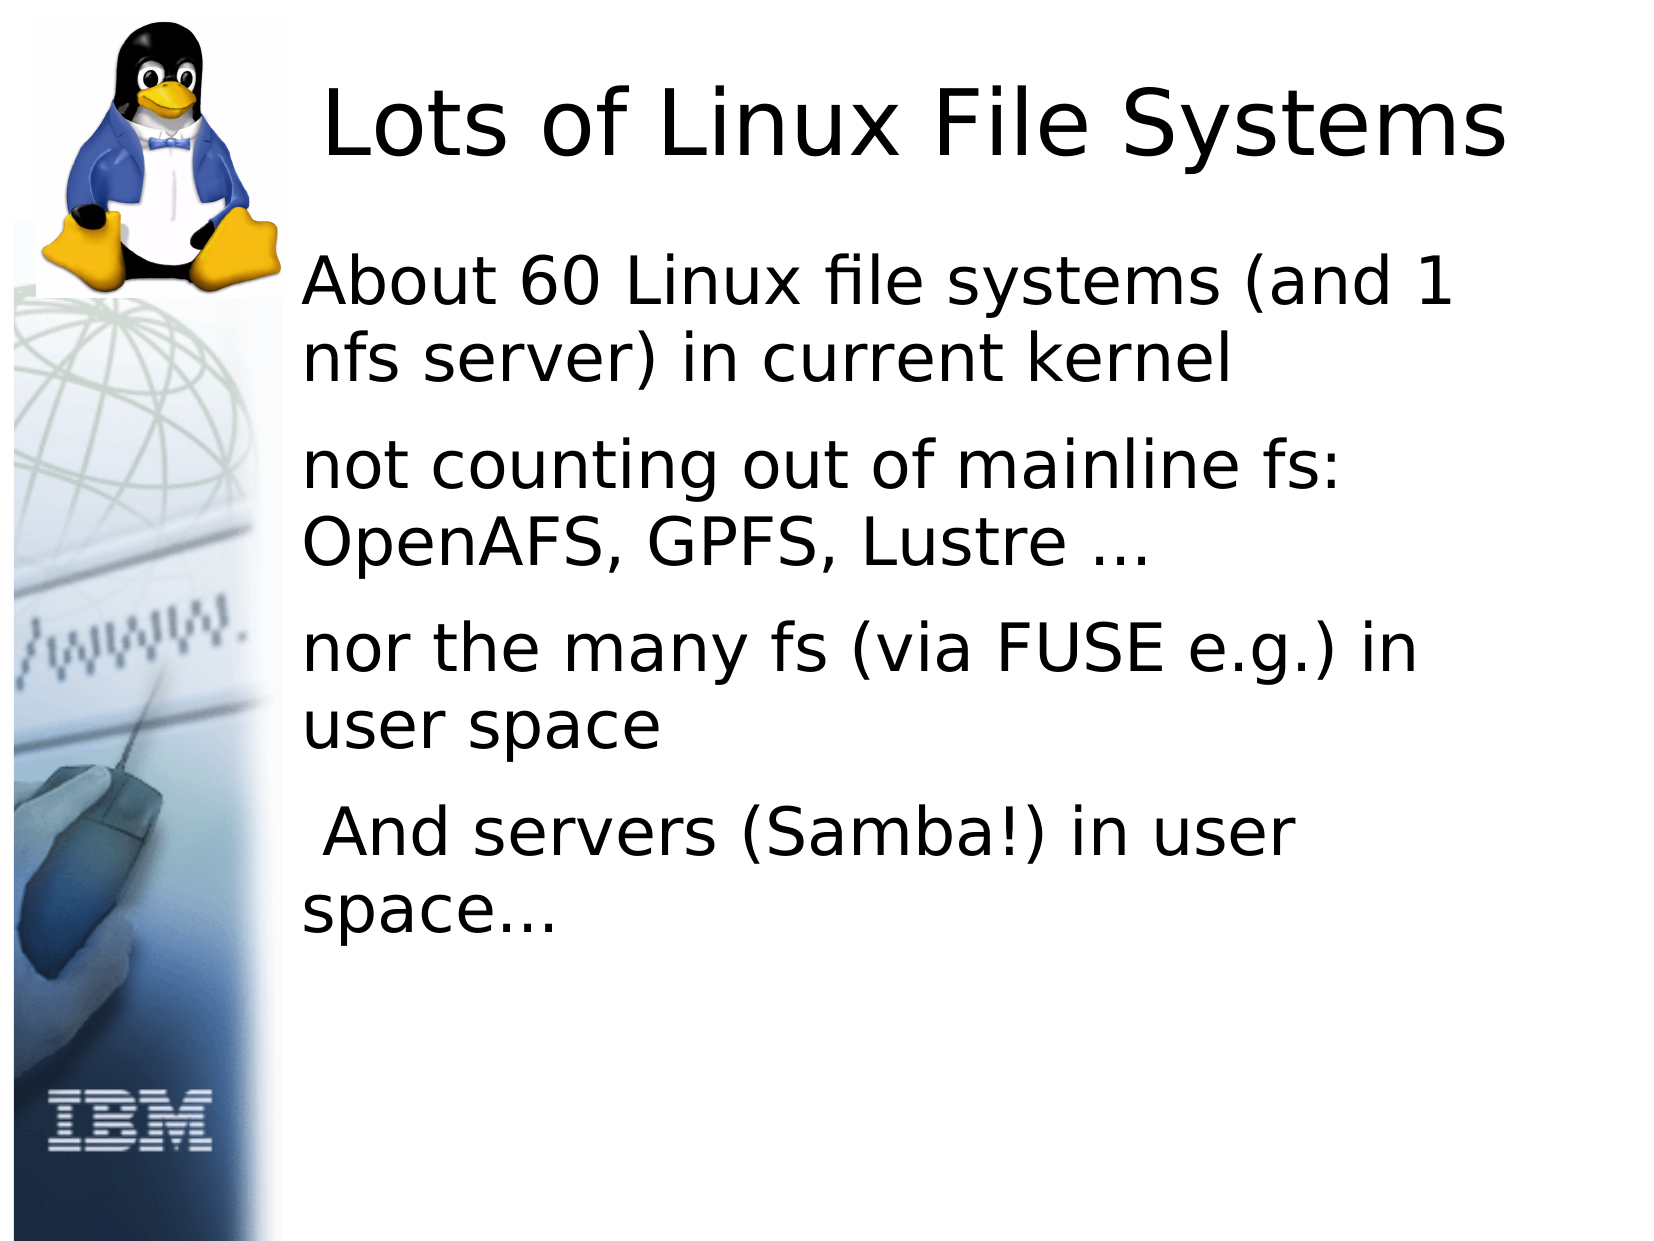

# Lots of Linux File Systems
About 60 Linux file systems (and 1 nfs server) in current kernel
not counting out of mainline fs: OpenAFS, GPFS, Lustre ...
nor the many fs (via FUSE e.g.) in user space
 And servers (Samba!) in user space...